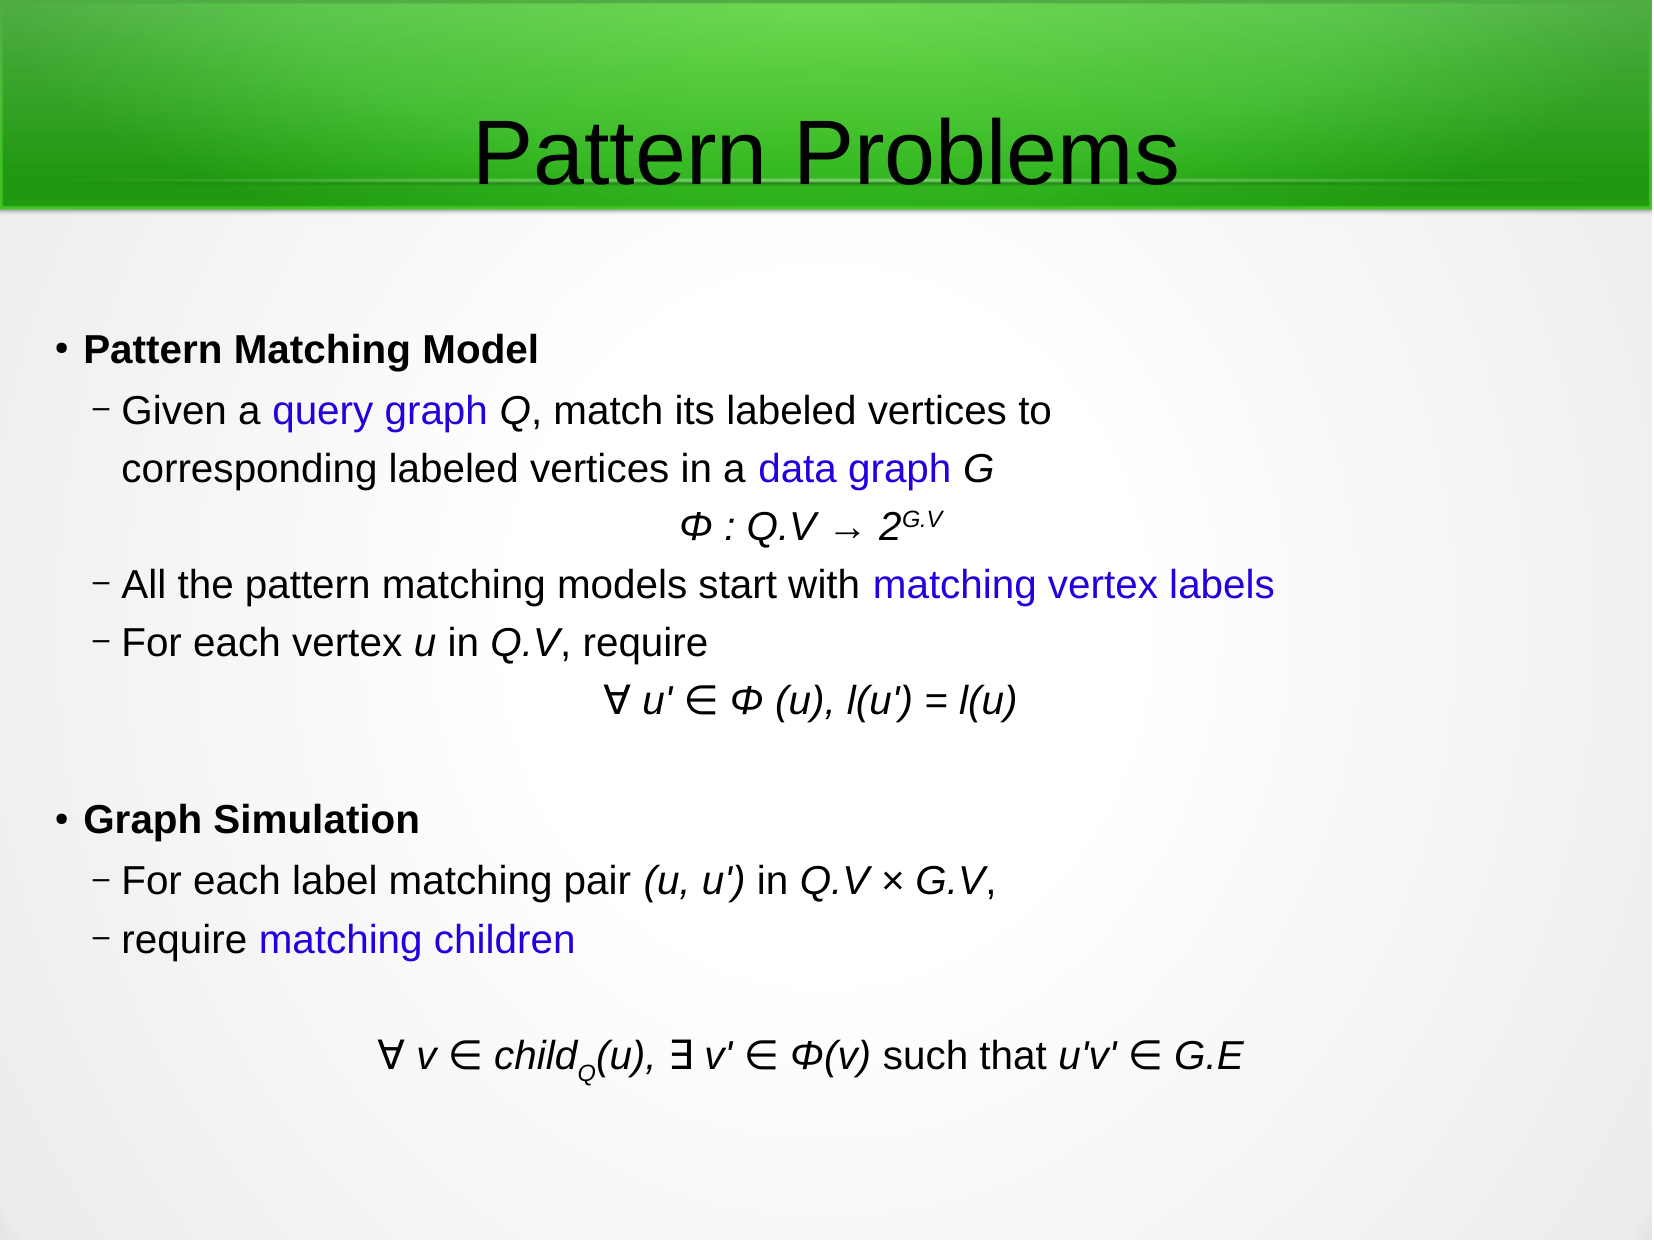

# Pattern Problems
Pattern Matching Model
Given a query graph Q, match its labeled vertices to
corresponding labeled vertices in a data graph G
Φ : Q.V → 2G.V
All the pattern matching models start with matching vertex labels
For each vertex u in Q.V, require
∀ u' ∈ Φ (u), l(u') = l(u)
Graph Simulation
For each label matching pair (u, u') in Q.V × G.V,
require matching children
∀ v ∈ childQ(u), ∃ v' ∈ Φ(v) such that u'v' ∈ G.E